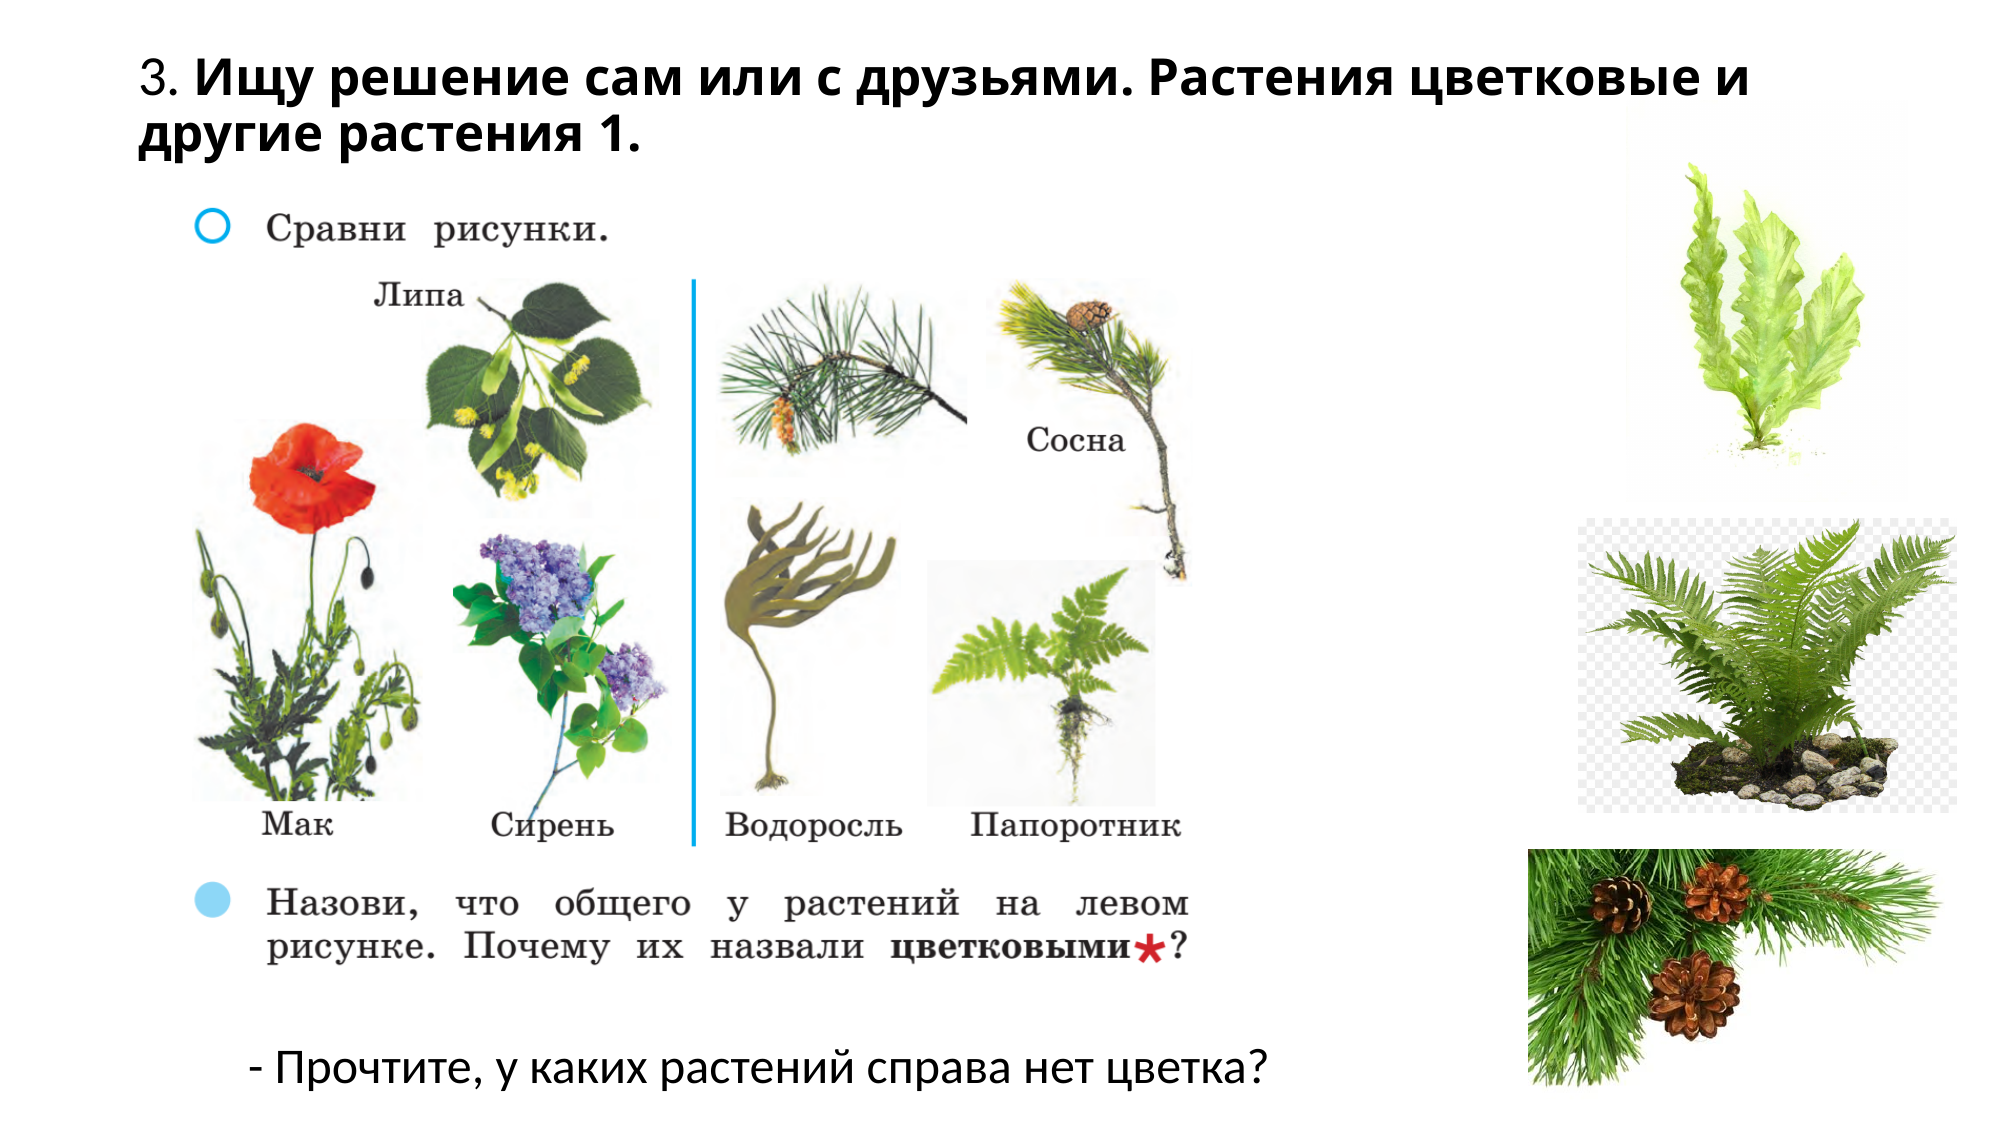

# 3. Ищу решение сам или с друзьями. Растения цветковые и другие растения 1.
- Прочтите, у каких растений справа нет цветка?